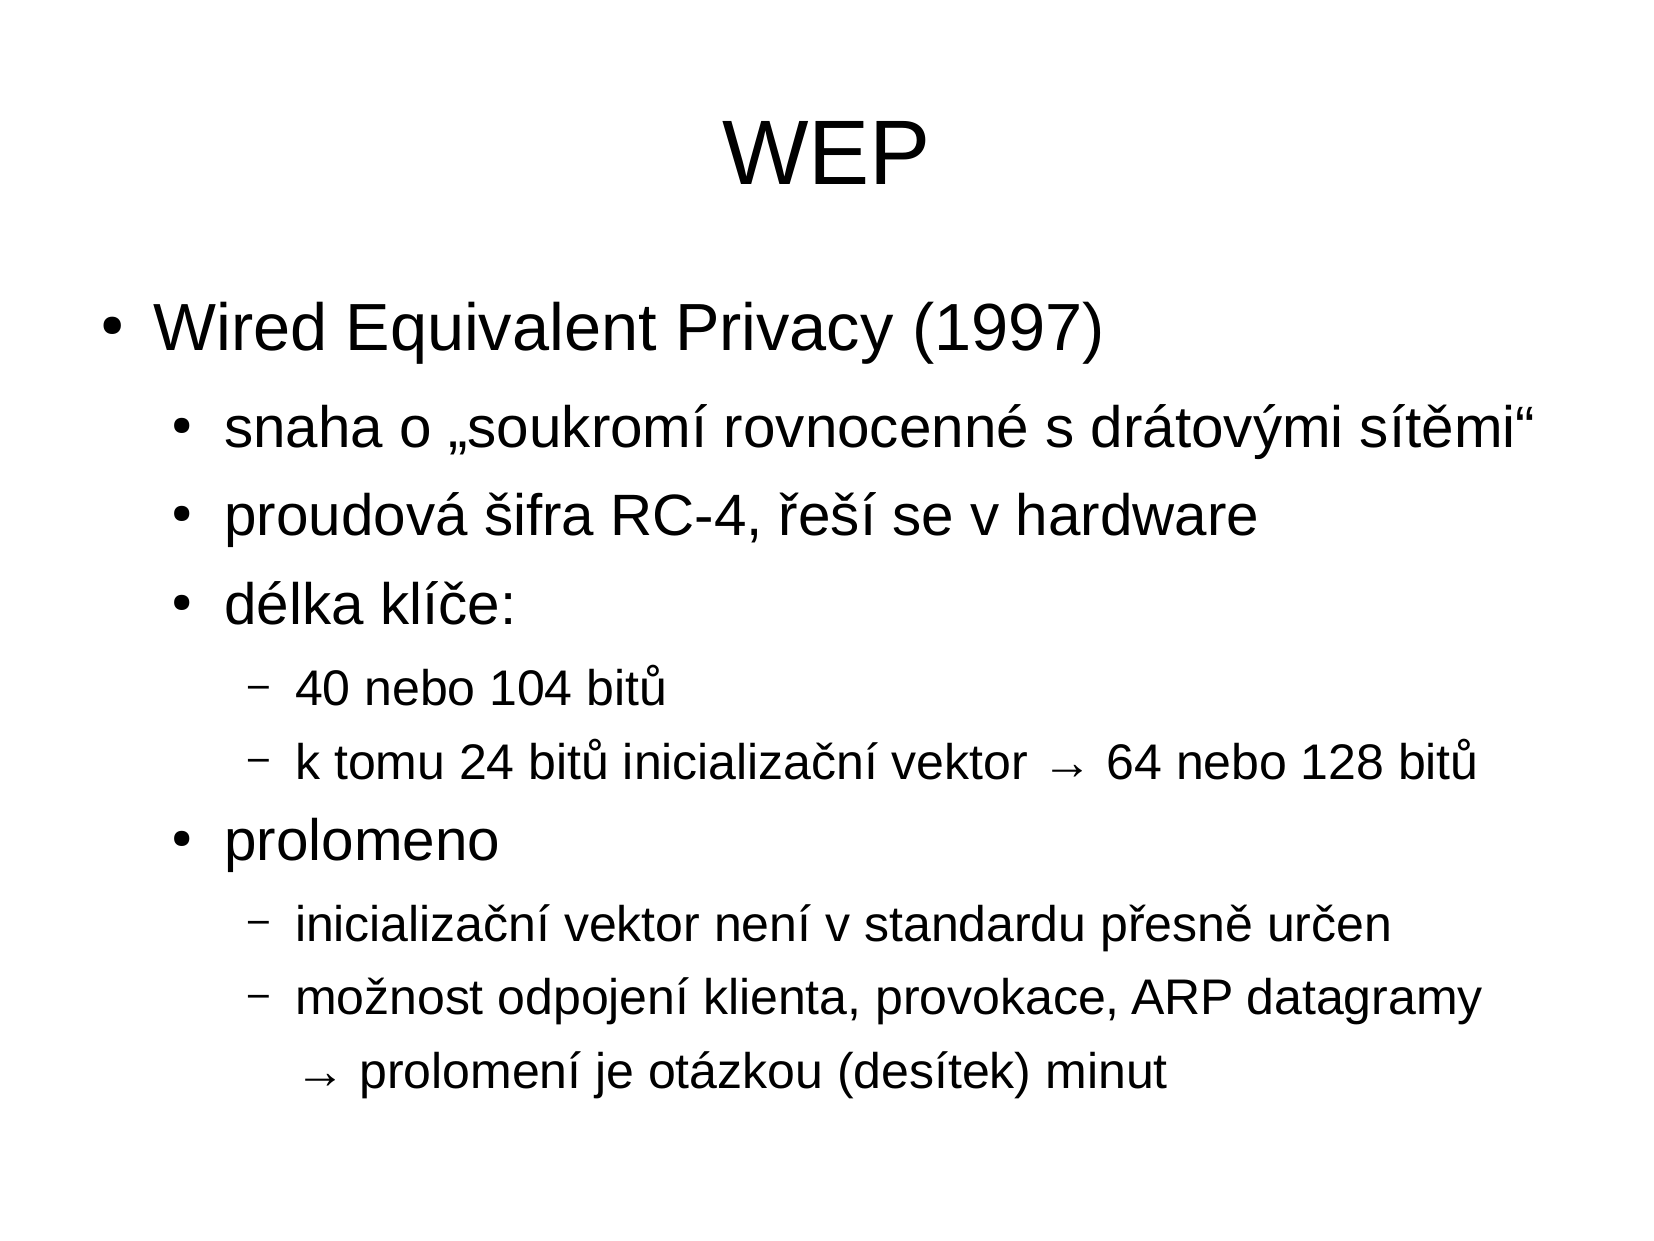

# WEP
Wired Equivalent Privacy (1997)
snaha o „soukromí rovnocenné s drátovými sítěmi“
proudová šifra RC-4, řeší se v hardware
délka klíče:
40 nebo 104 bitů
k tomu 24 bitů inicializační vektor → 64 nebo 128 bitů
prolomeno
inicializační vektor není v standardu přesně určen
možnost odpojení klienta, provokace, ARP datagramy
→ prolomení je otázkou (desítek) minut